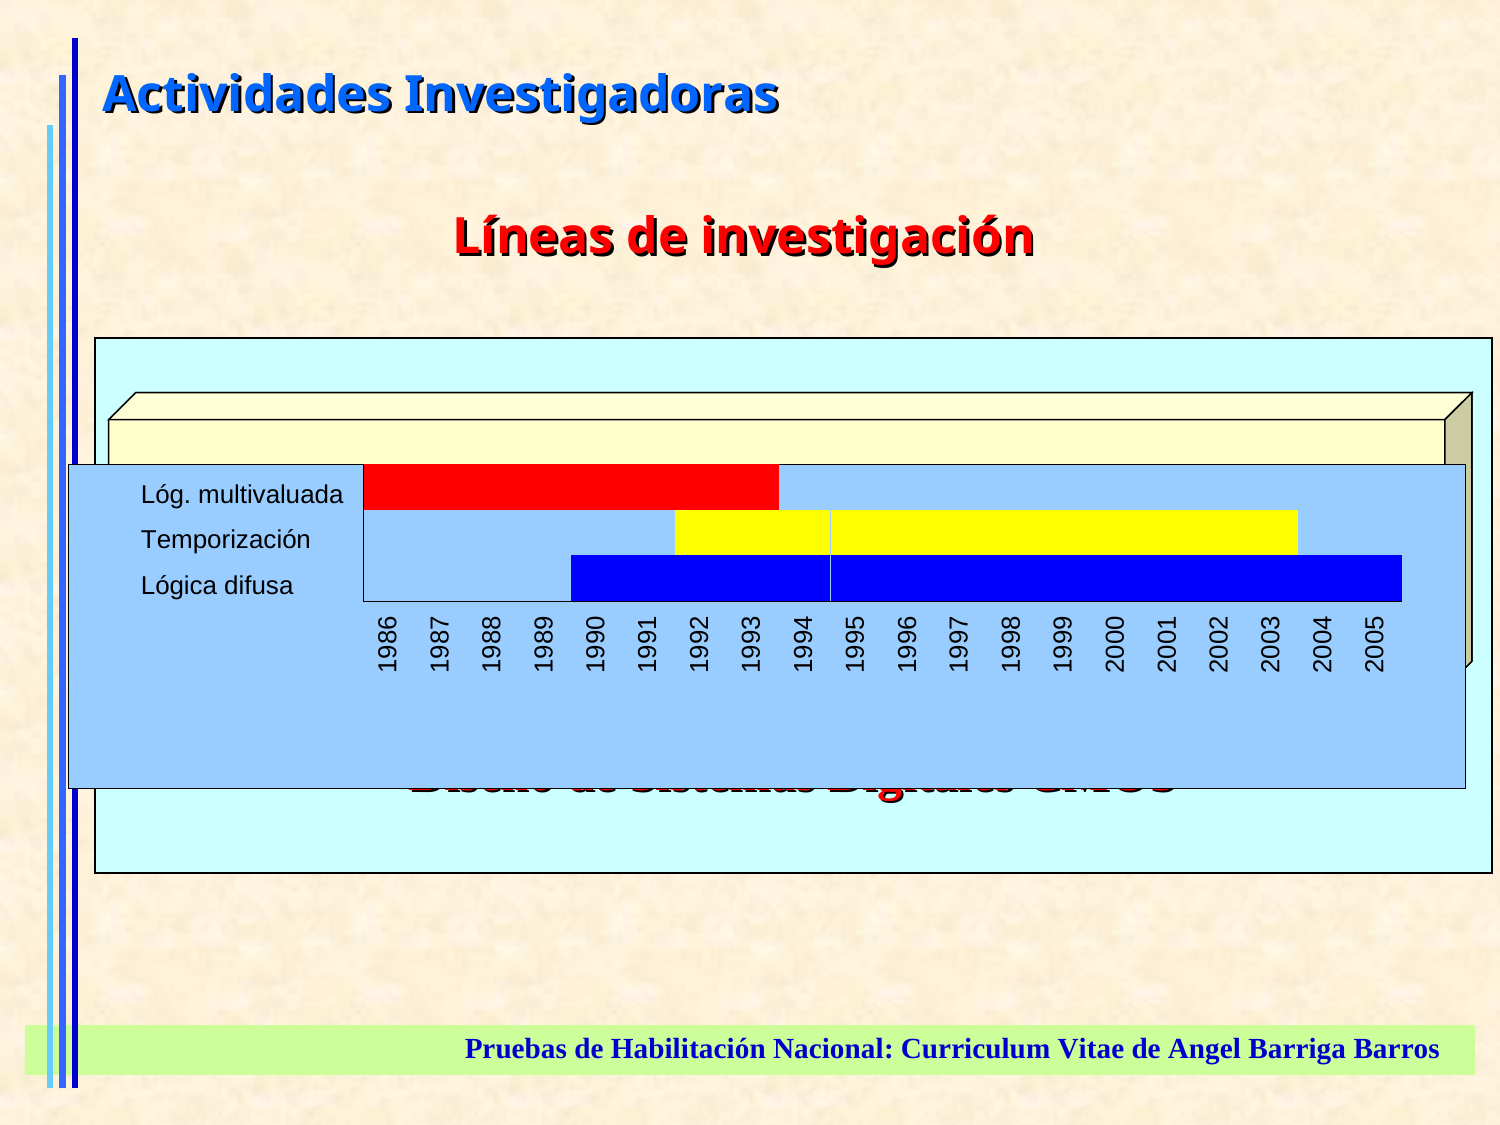

Actividades Investigadoras
Líneas de investigación
Diseño de Sistemas Digitales CMOS